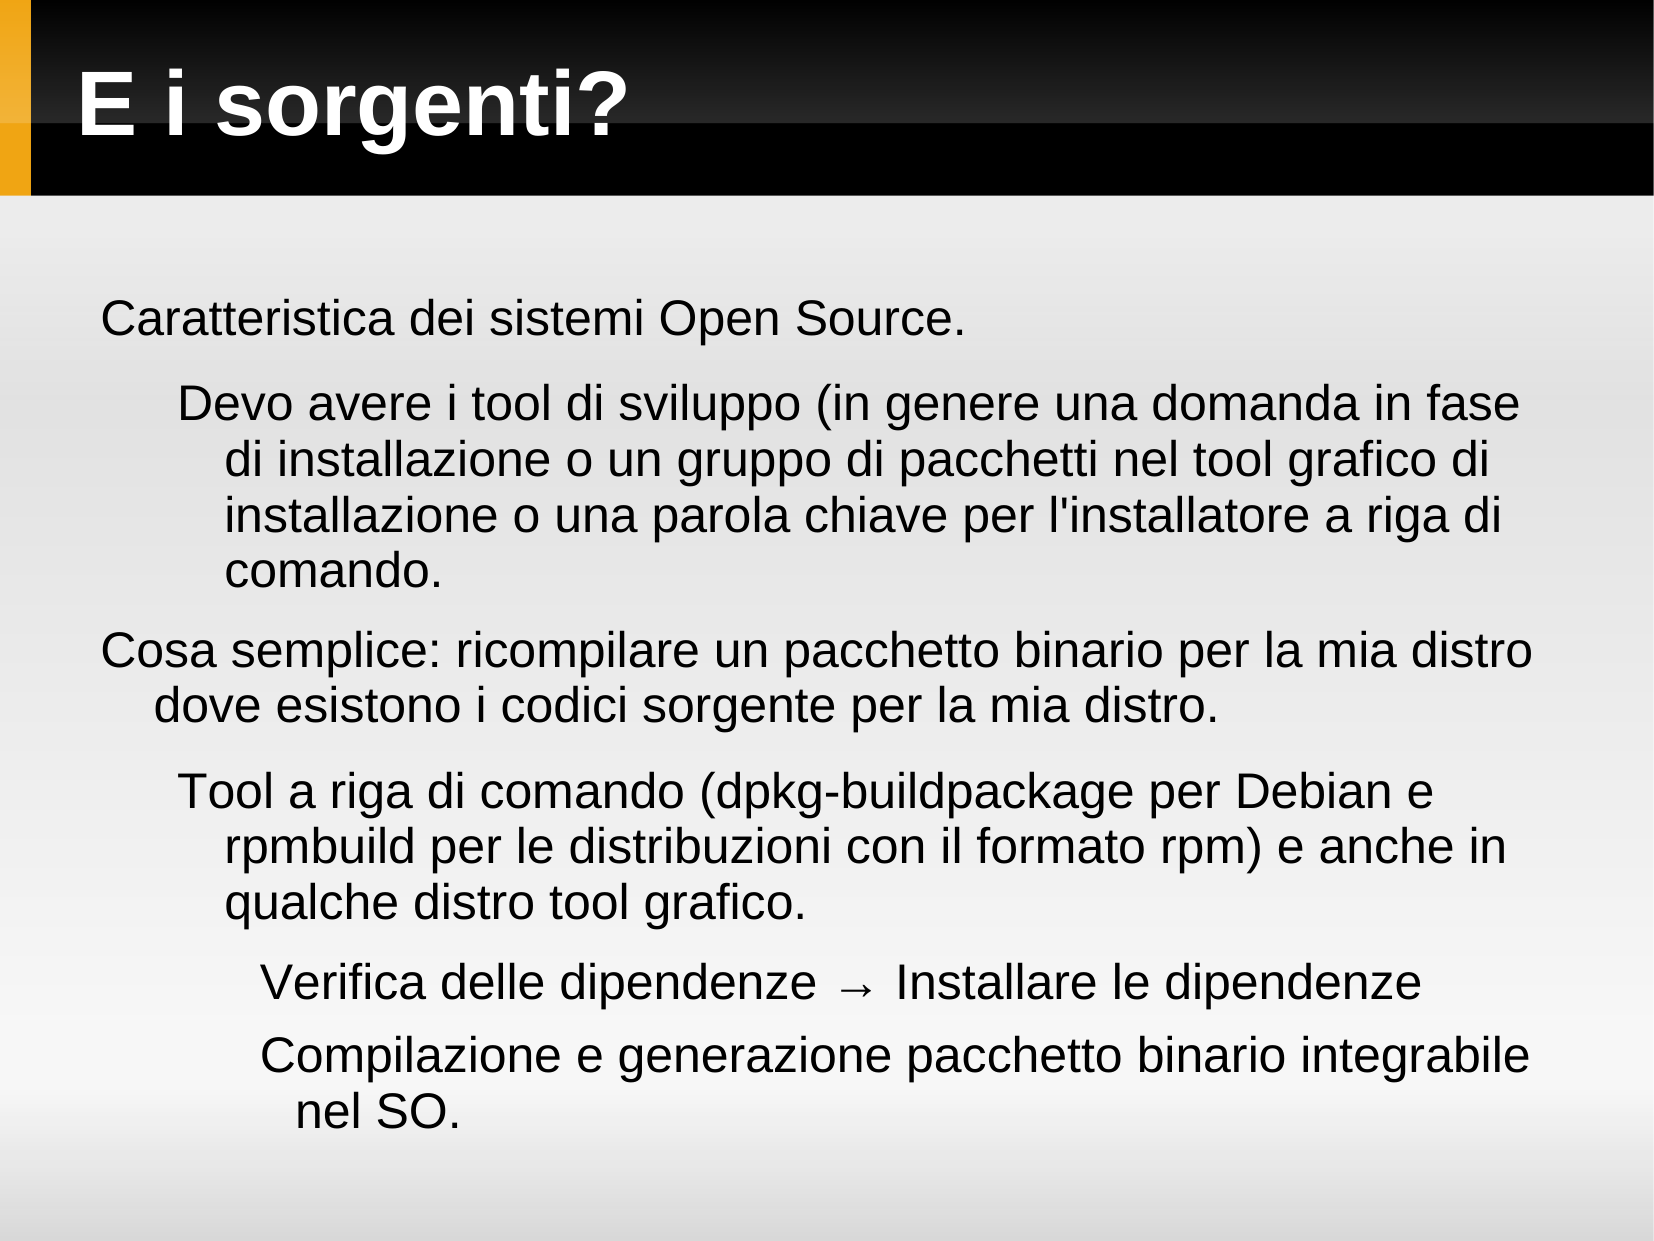

# E i sorgenti?
Caratteristica dei sistemi Open Source.
Devo avere i tool di sviluppo (in genere una domanda in fase di installazione o un gruppo di pacchetti nel tool grafico di installazione o una parola chiave per l'installatore a riga di comando.
Cosa semplice: ricompilare un pacchetto binario per la mia distro dove esistono i codici sorgente per la mia distro.
Tool a riga di comando (dpkg-buildpackage per Debian e rpmbuild per le distribuzioni con il formato rpm) e anche in qualche distro tool grafico.
Verifica delle dipendenze → Installare le dipendenze
Compilazione e generazione pacchetto binario integrabile nel SO.